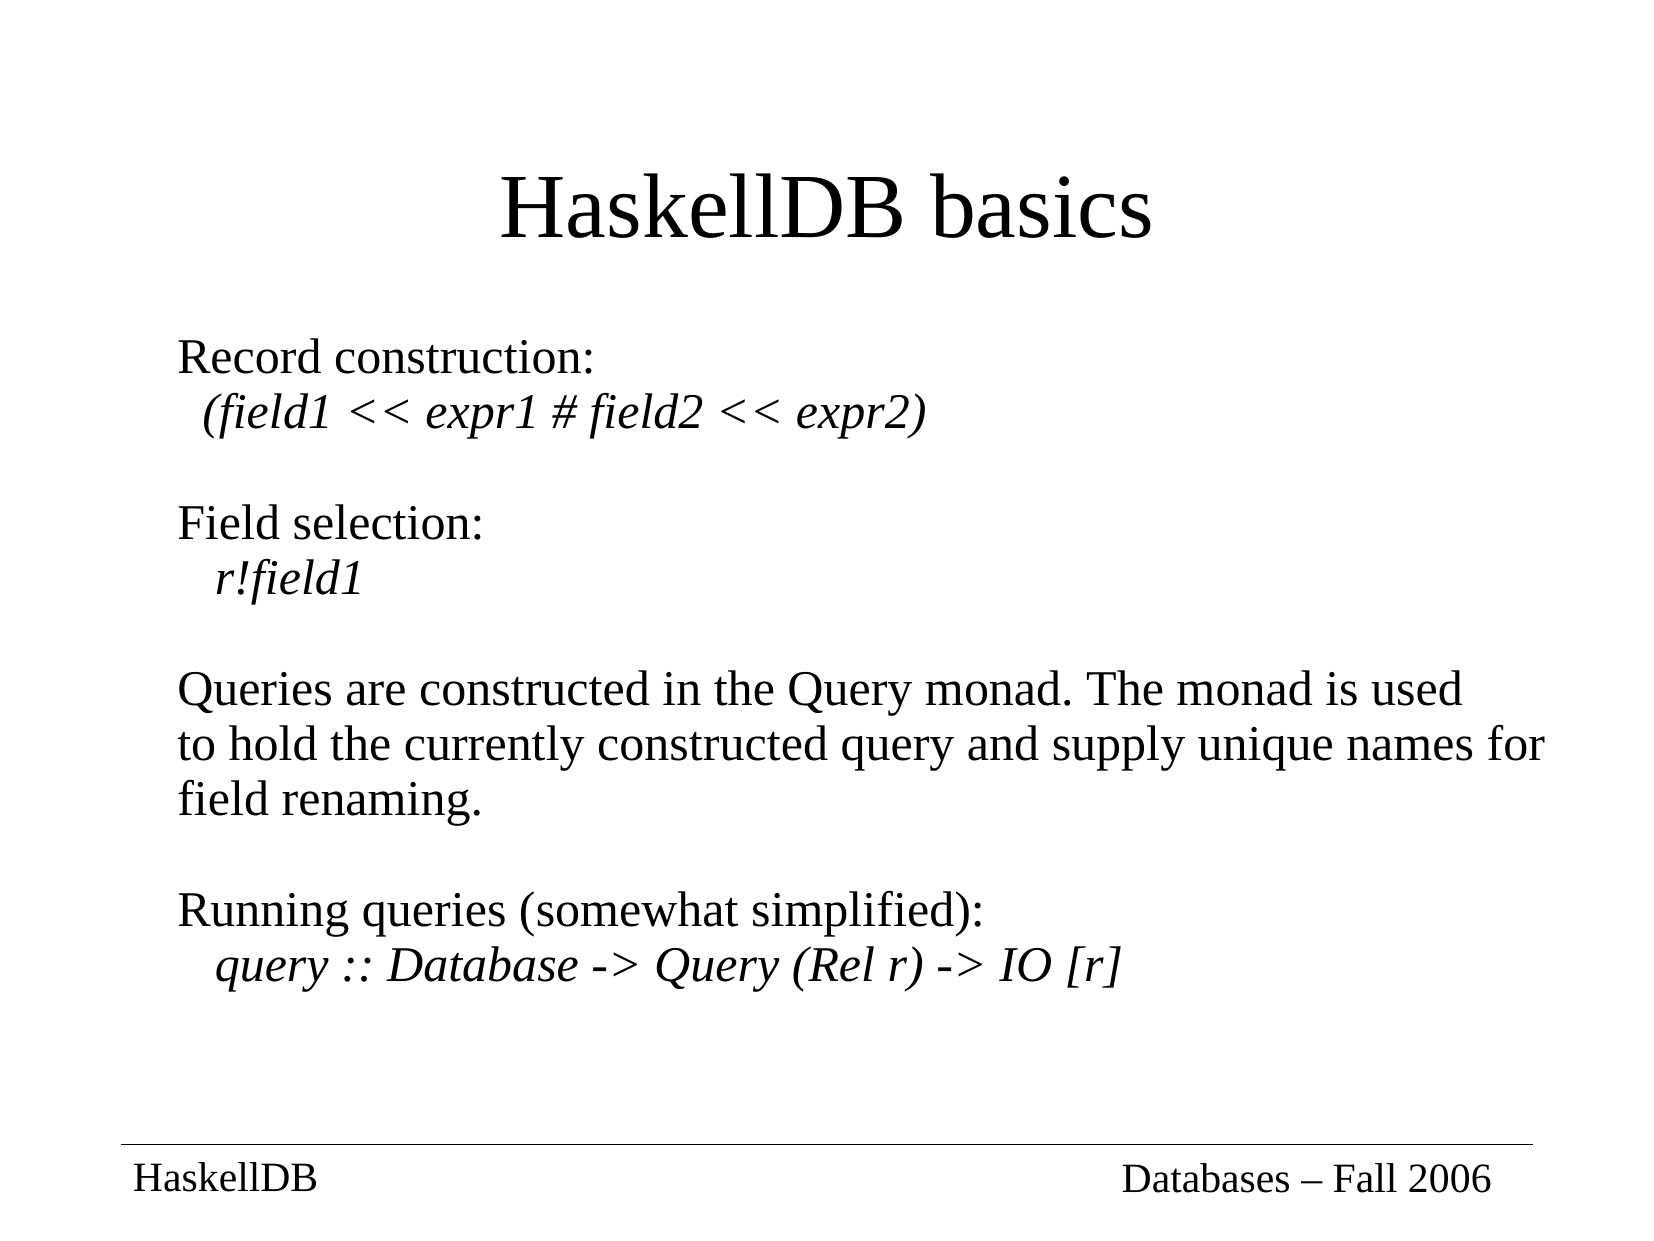

# HaskellDB basics
Record construction:
 (field1 << expr1 # field2 << expr2)
Field selection:
 r!field1
Queries are constructed in the Query monad. The monad is used
to hold the currently constructed query and supply unique names for
field renaming.
Running queries (somewhat simplified):
 query :: Database -> Query (Rel r) -> IO [r]